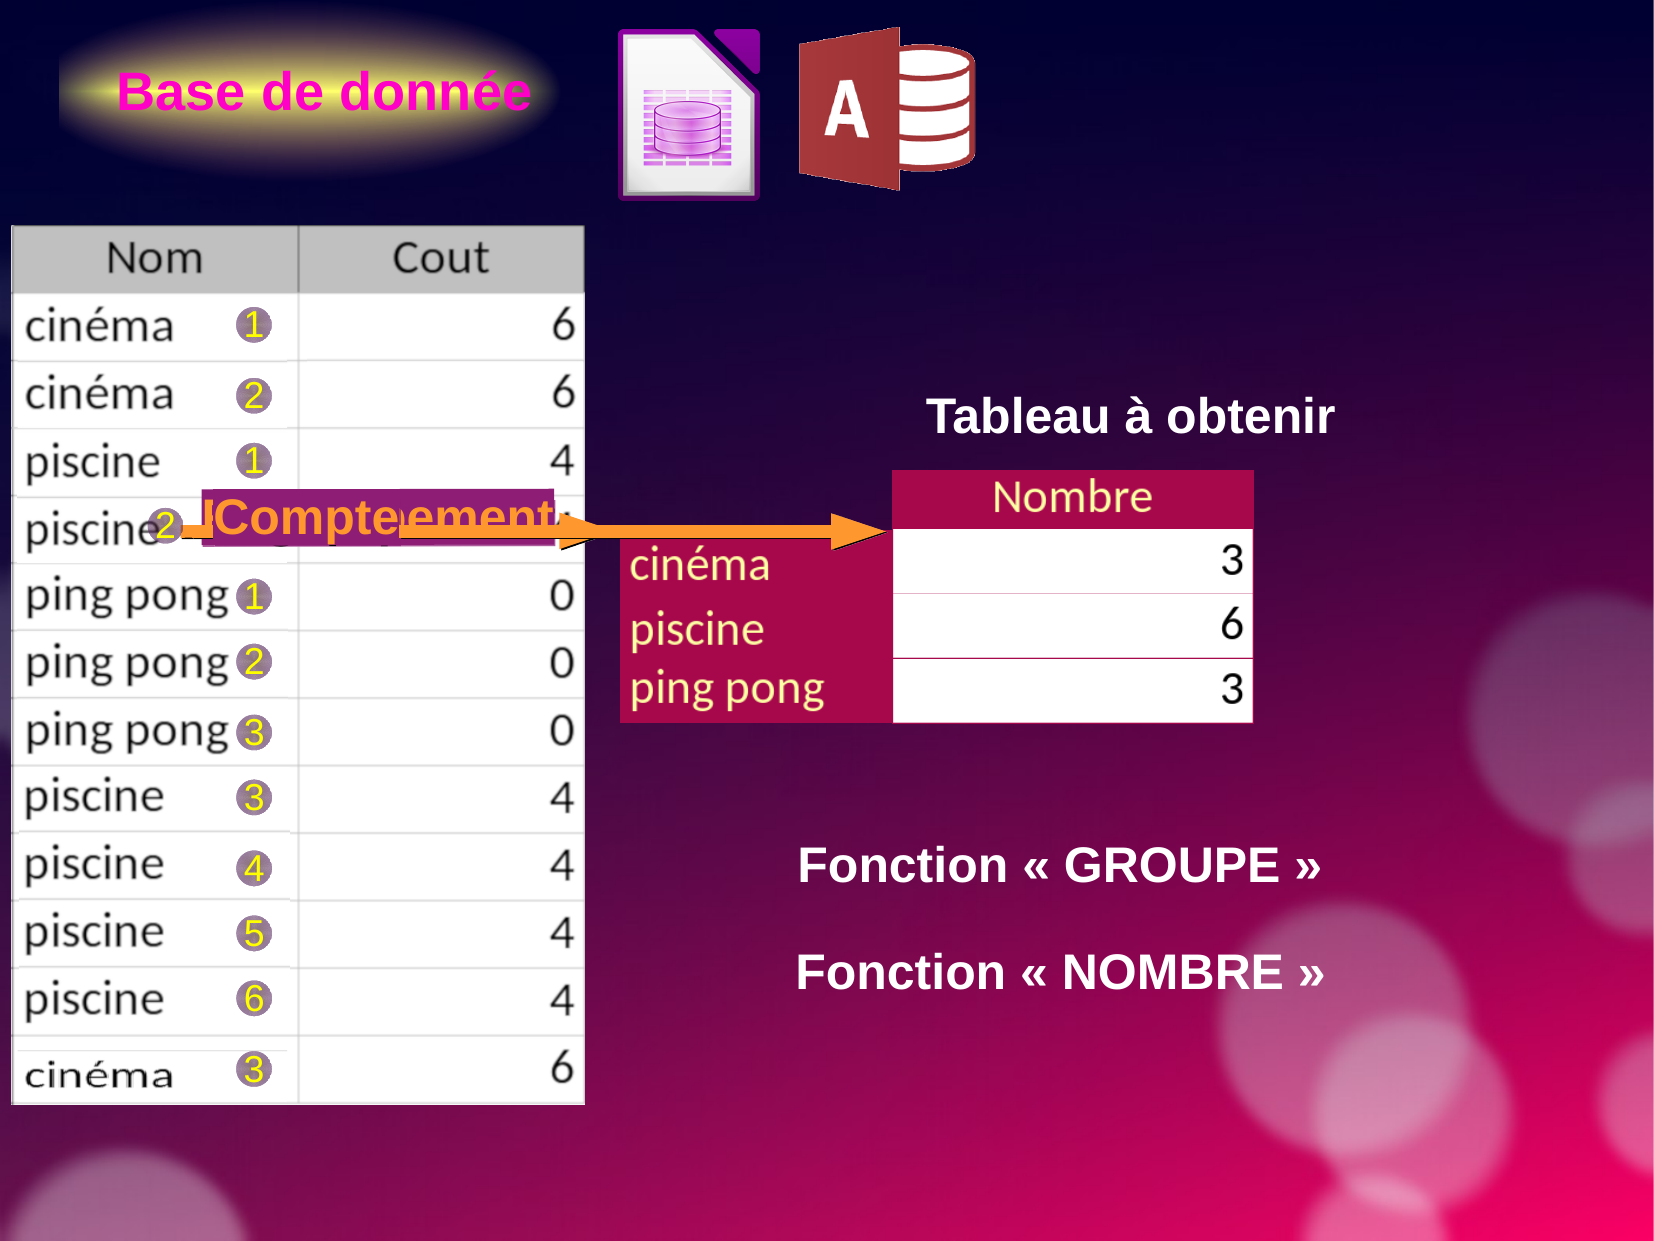

# Base de donnée
1
Tableau à obtenir
2
1
2
Regroupement
Compte
1
2
3
3
Fonction « GROUPE »
4
Fonction « NOMBRE »
5
6
3